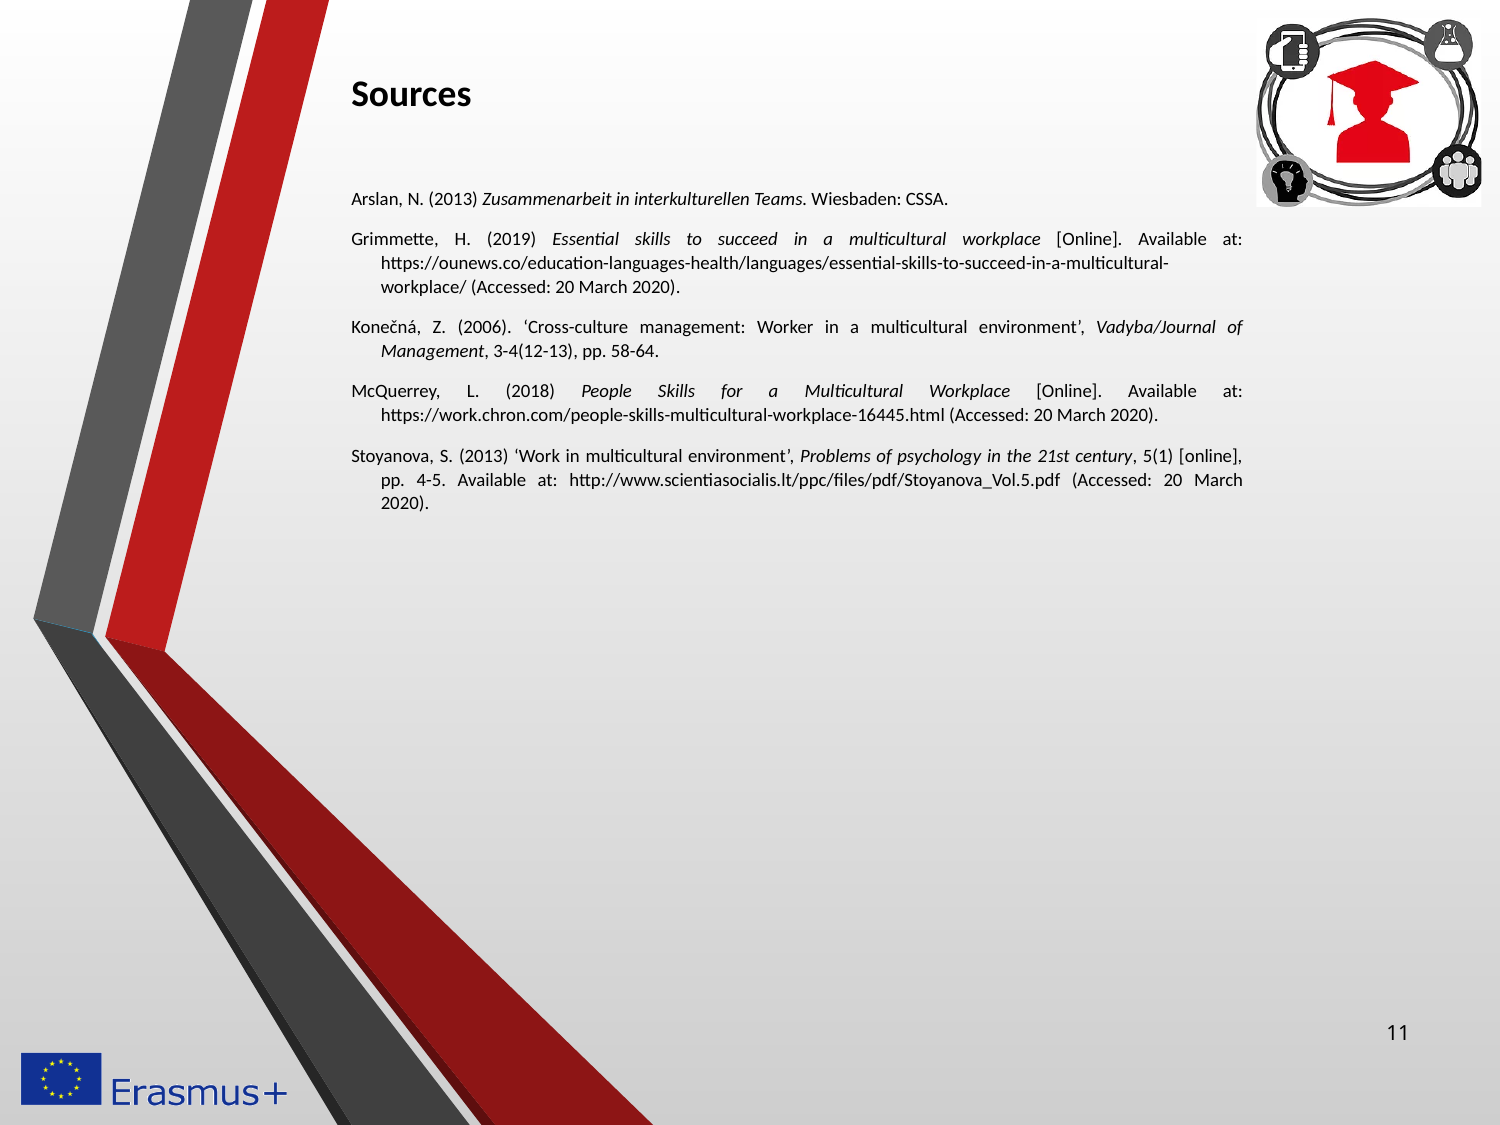

Sources
Arslan, N. (2013) Zusammenarbeit in interkulturellen Teams. Wiesbaden: CSSA.
Grimmette, H. (2019) Essential skills to succeed in a multicultural workplace [Online]. Available at: https://ounews.co/education-languages-health/languages/essential-skills-to-succeed-in-a-multicultural-workplace/ (Accessed: 20 March 2020).
Konečná, Z. (2006). ‘Cross-culture management: Worker in a multicultural environment’, Vadyba/Journal of Management, 3-4(12-13), pp. 58-64.
McQuerrey, L. (2018) People Skills for a Multicultural Workplace [Online]. Available at: https://work.chron.com/people-skills-multicultural-workplace-16445.html (Accessed: 20 March 2020).
Stoyanova, S. (2013) ‘Work in multicultural environment’, Problems of psychology in the 21st century, 5(1) [online], pp. 4-5. Available at: http://www.scientiasocialis.lt/ppc/files/pdf/Stoyanova_Vol.5.pdf (Accessed: 20 March 2020).